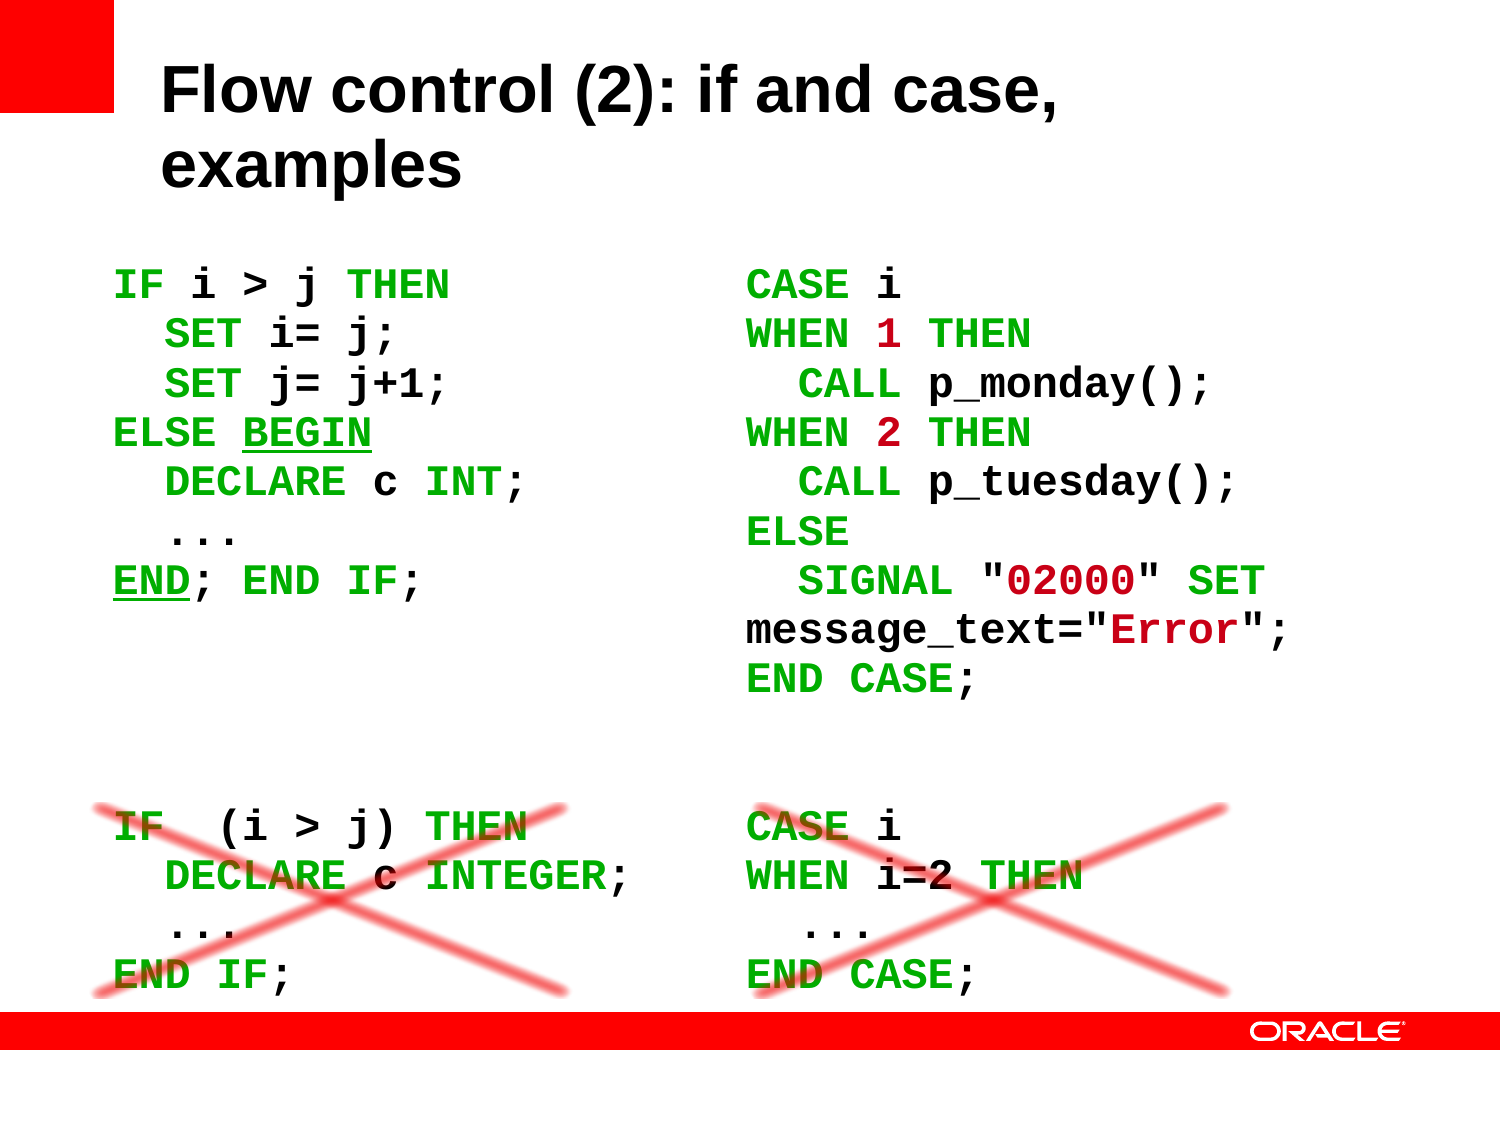

# Flow control (2): if and case, examples
IF i > j THEN
 SET i= j;
 SET j= j+1;
ELSE BEGIN
 DECLARE c INT;
 ...
END; END IF;
IF (i > j) THEN
 DECLARE c INTEGER;
 ...
END IF;
CASE i
WHEN 1 THEN
 CALL p_monday();
WHEN 2 THEN
 CALL p_tuesday();
ELSE
 SIGNAL "02000" SET message_text="Error";
END CASE;
CASE i
WHEN i=2 THEN
 ...
END CASE;